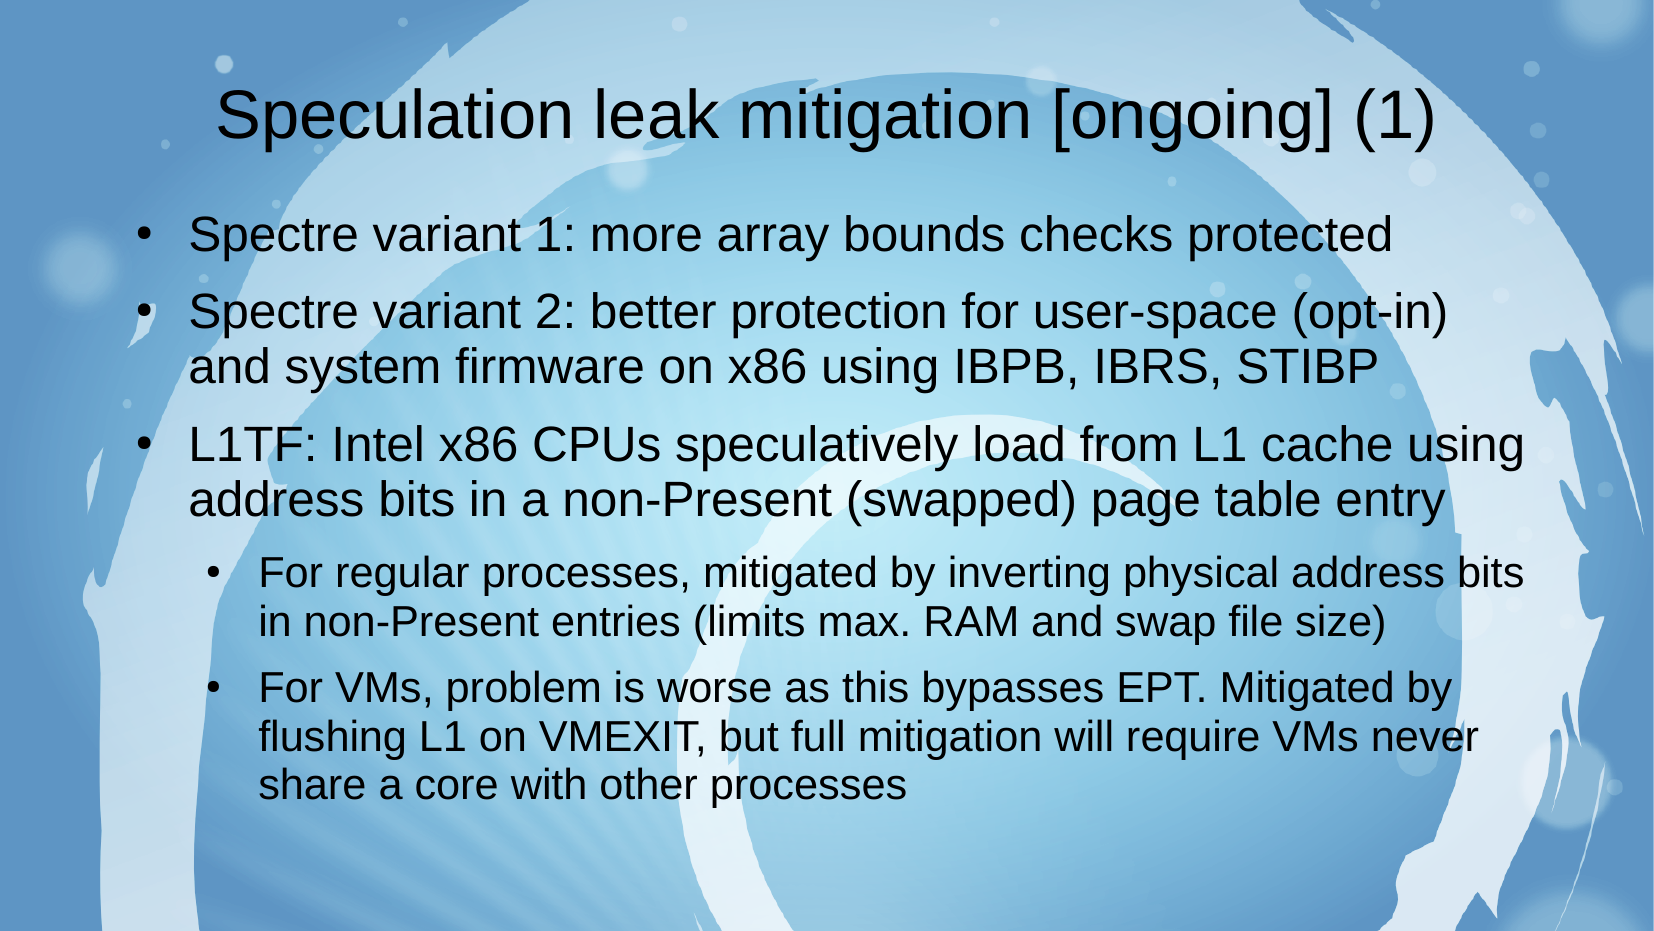

# Speculation leak mitigation [ongoing] (1)
Spectre variant 1: more array bounds checks protected
Spectre variant 2: better protection for user-space (opt-in) and system firmware on x86 using IBPB, IBRS, STIBP
L1TF: Intel x86 CPUs speculatively load from L1 cache using address bits in a non-Present (swapped) page table entry
For regular processes, mitigated by inverting physical address bits in non-Present entries (limits max. RAM and swap file size)
For VMs, problem is worse as this bypasses EPT. Mitigated by flushing L1 on VMEXIT, but full mitigation will require VMs never share a core with other processes